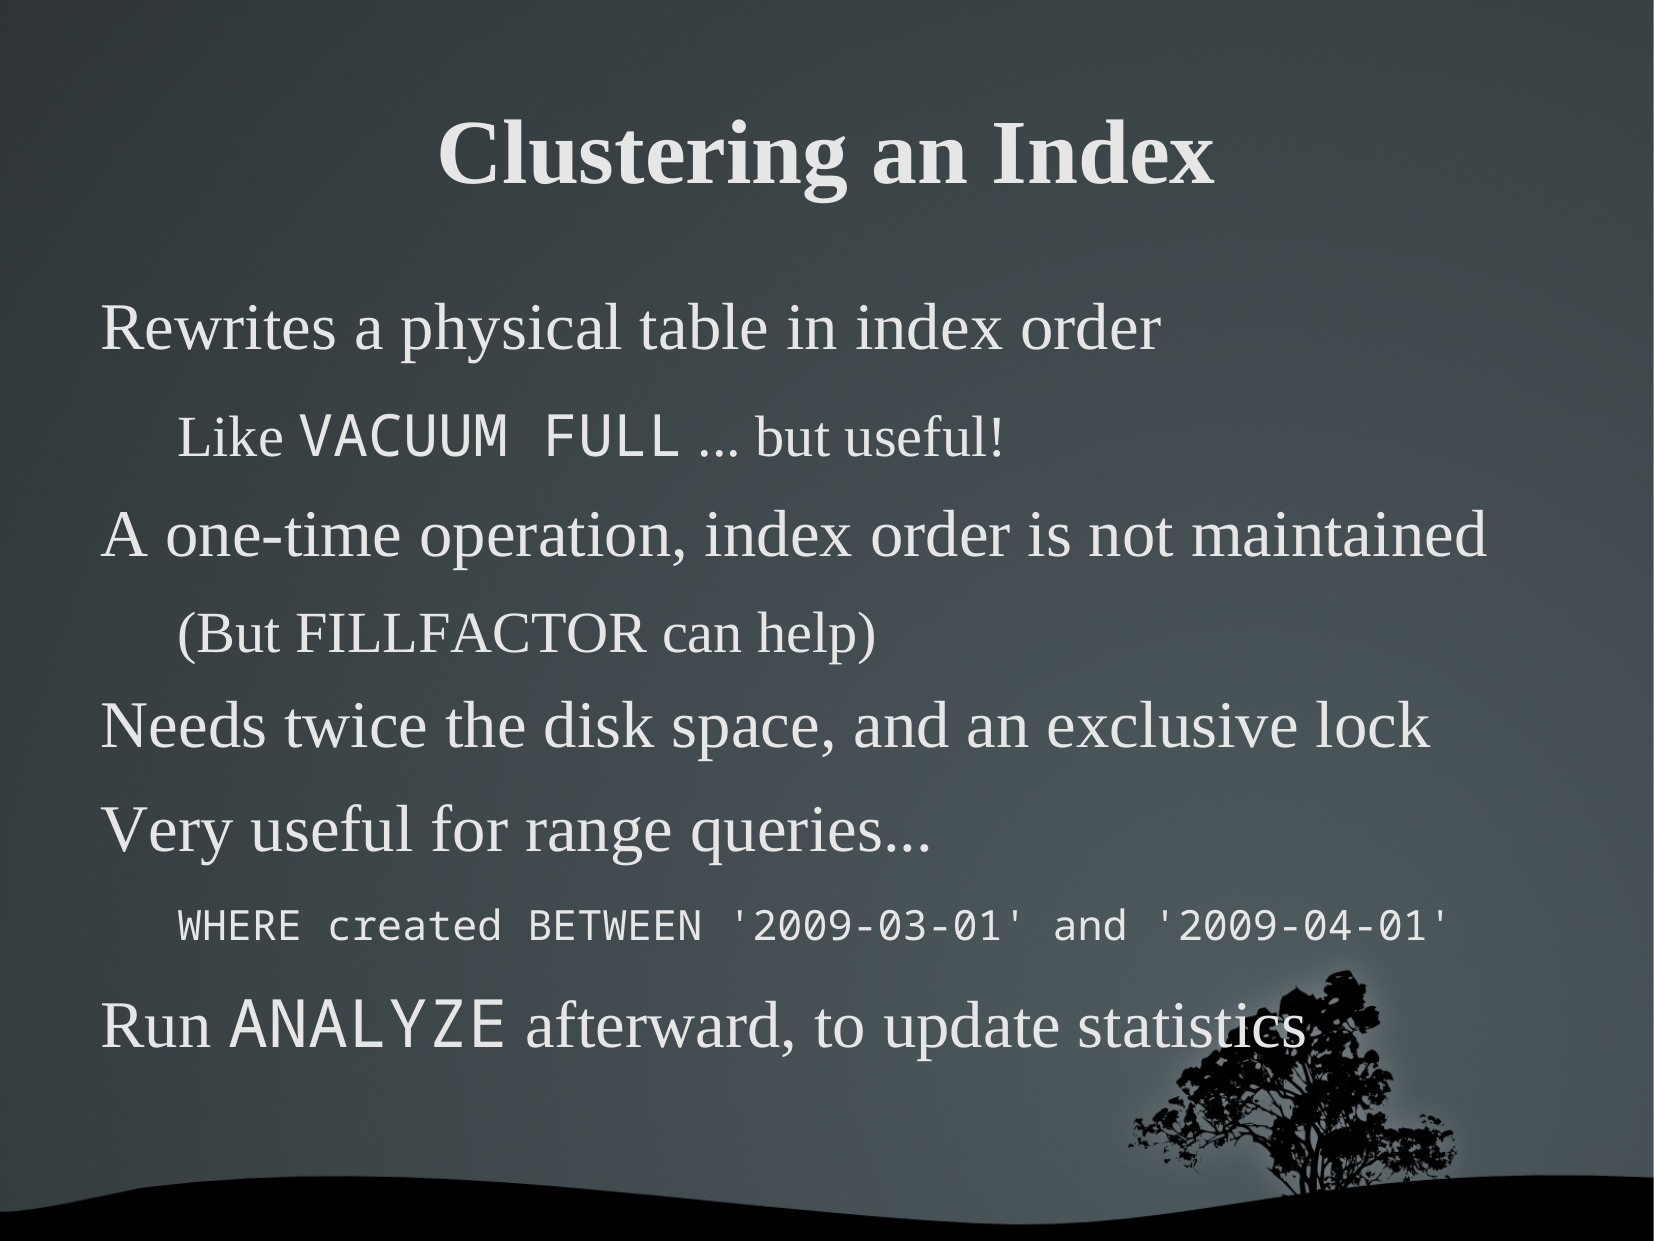

# Clustering an Index
Rewrites a physical table in index order
Like VACUUM FULL ... but useful!
A one-time operation, index order is not maintained
(But FILLFACTOR can help)
Needs twice the disk space, and an exclusive lock
Very useful for range queries...
WHERE created BETWEEN '2009-03-01' and '2009-04-01'
Run ANALYZE afterward, to update statistics